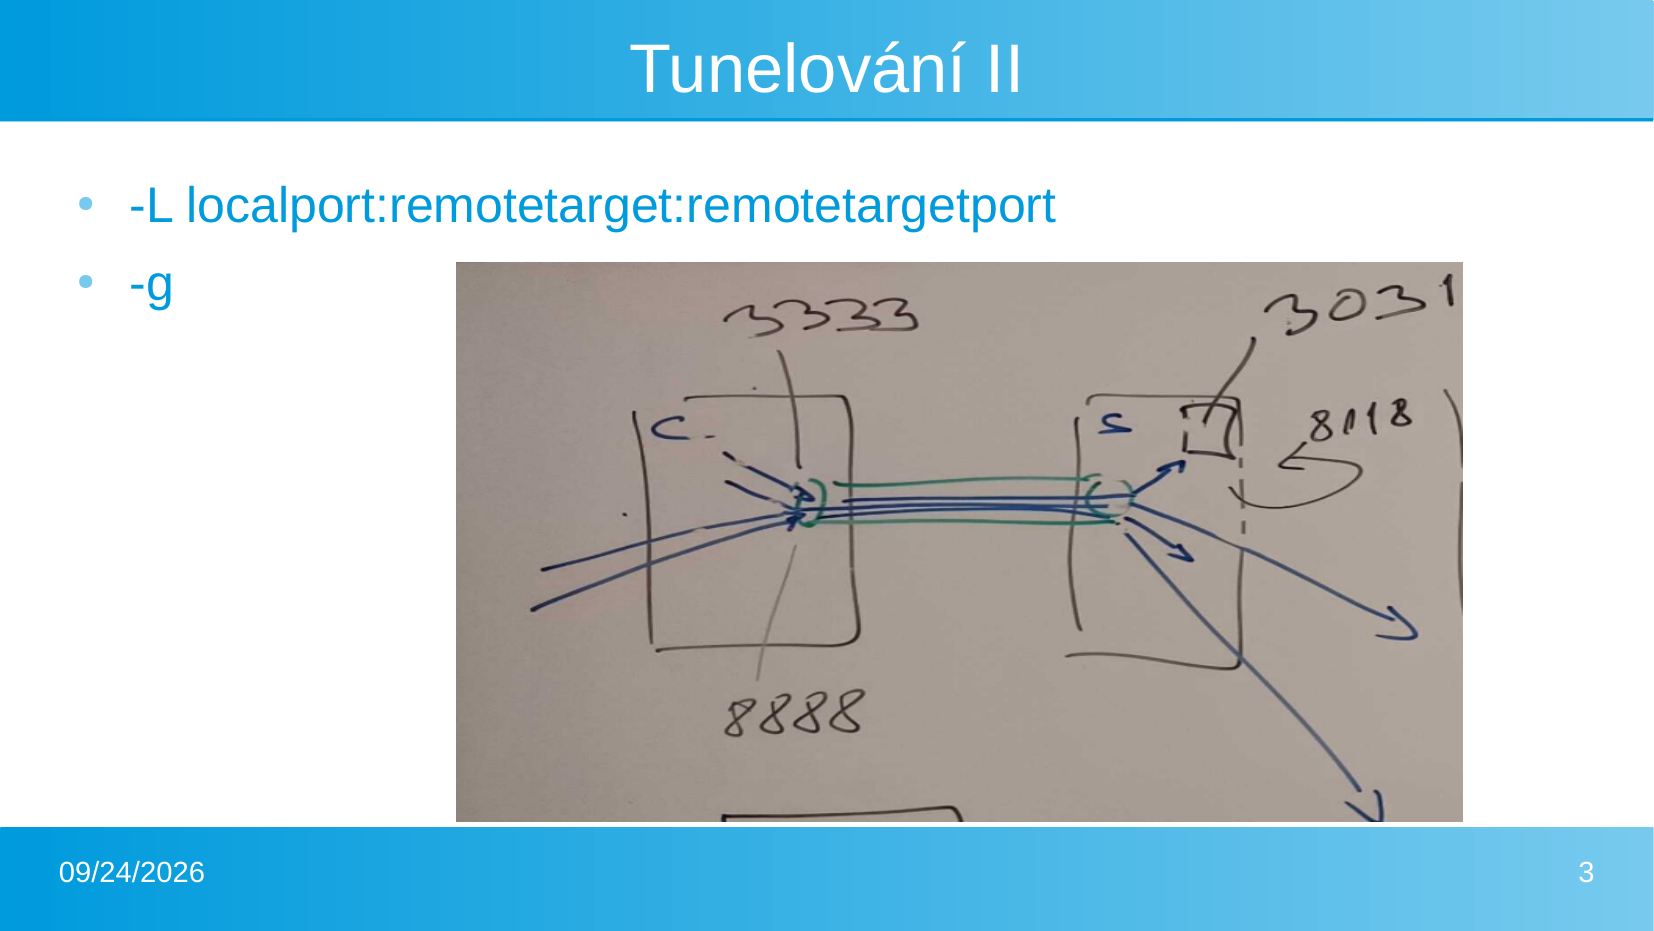

# Tunelování II
-L localport:remotetarget:remotetargetport
-g
3